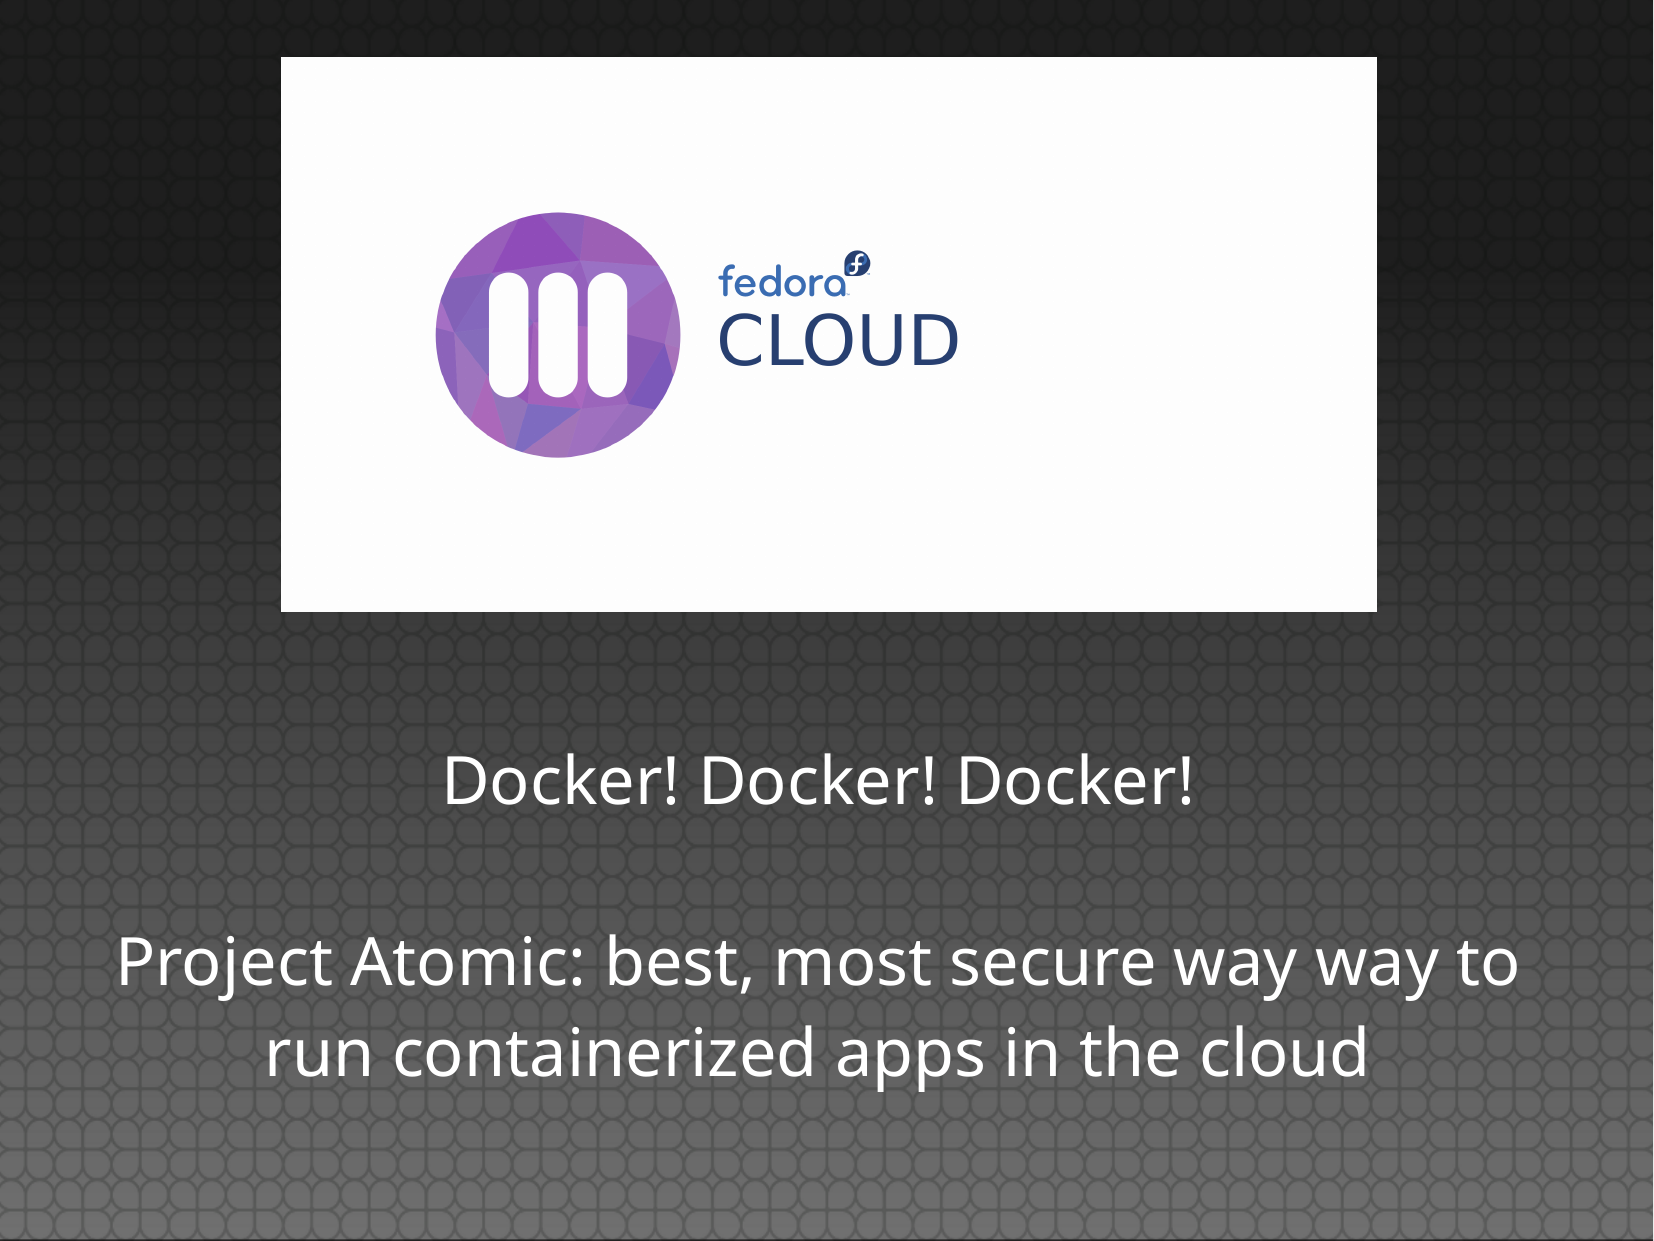

# Docker! Docker! Docker!
Project Atomic: best, most secure way way to run containerized apps in the cloud